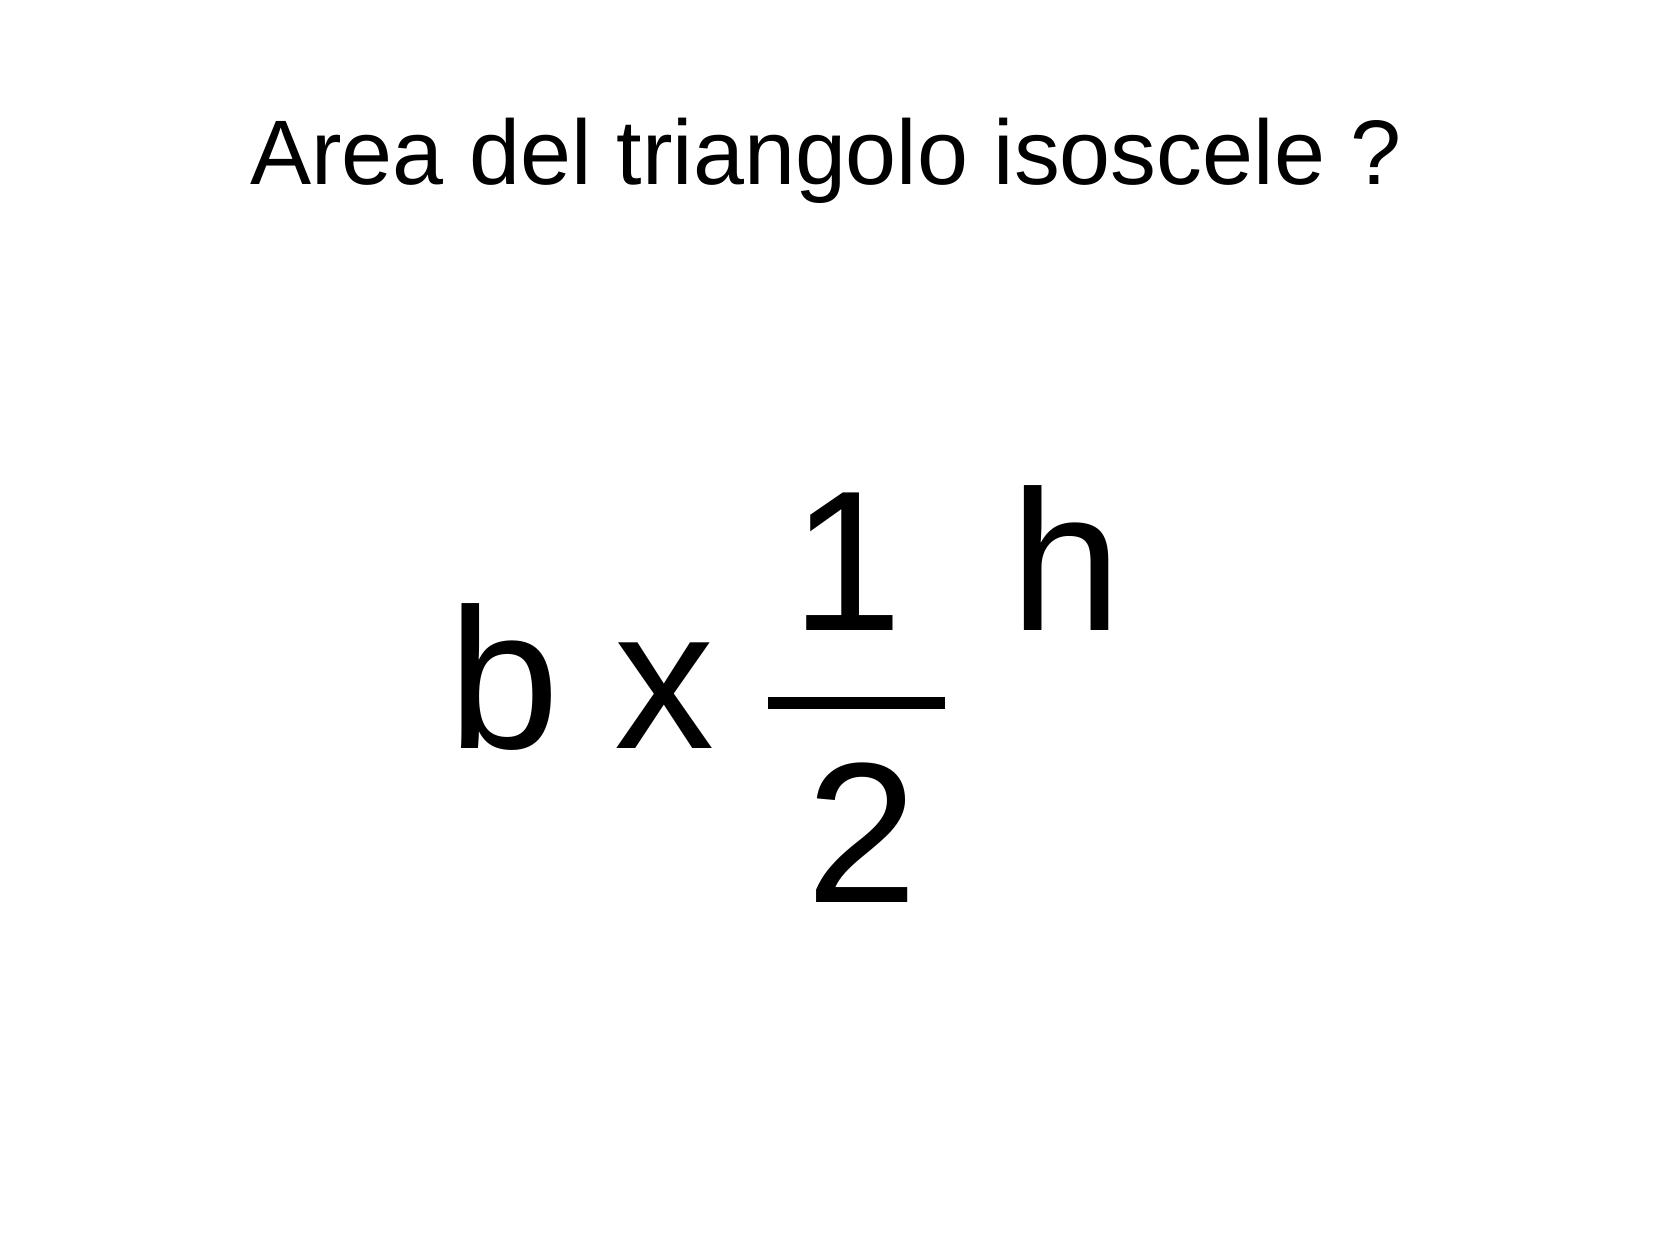

# Area del triangolo isoscele ?
1
h
b x
2